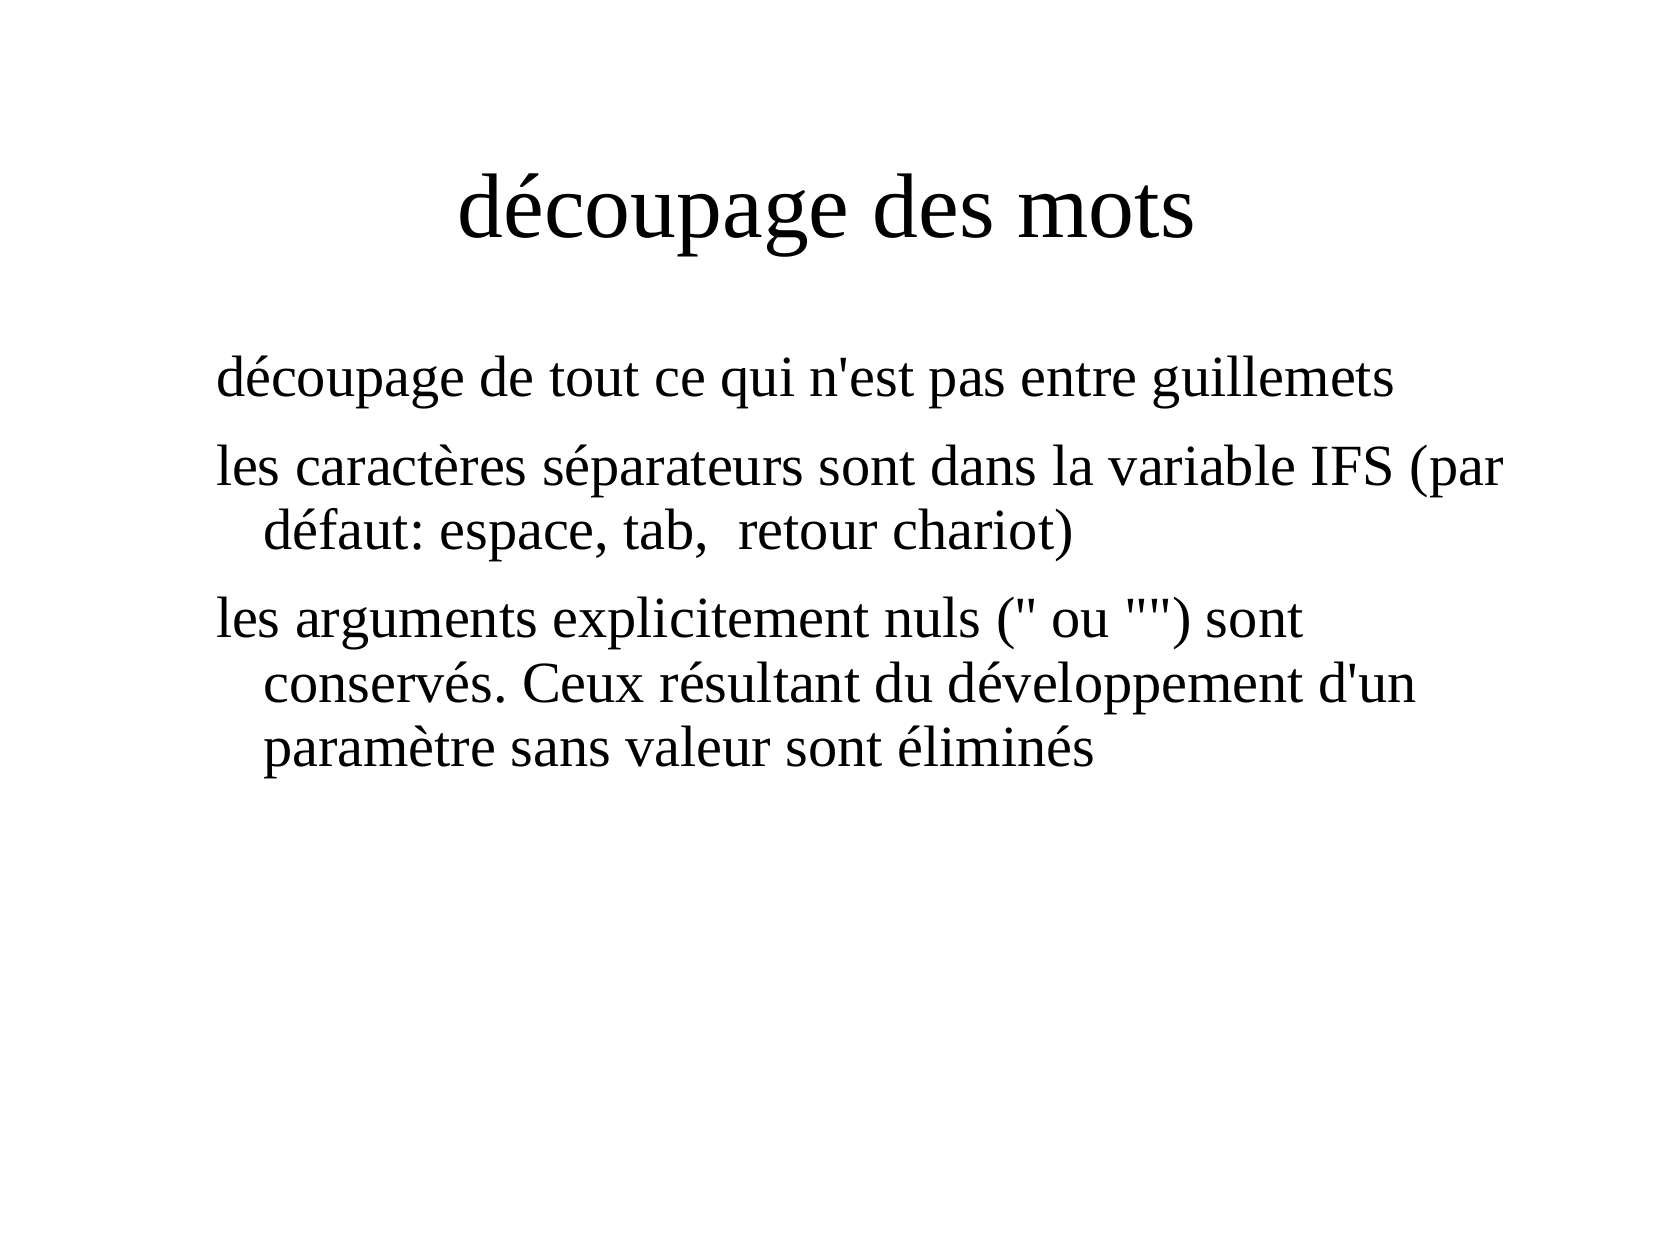

# découpage des mots
découpage de tout ce qui n'est pas entre guillemets
les caractères séparateurs sont dans la variable IFS (par défaut: espace, tab, retour chariot)
les arguments explicitement nuls ('' ou "") sont conservés. Ceux résultant du développement d'un paramètre sans valeur sont éliminés